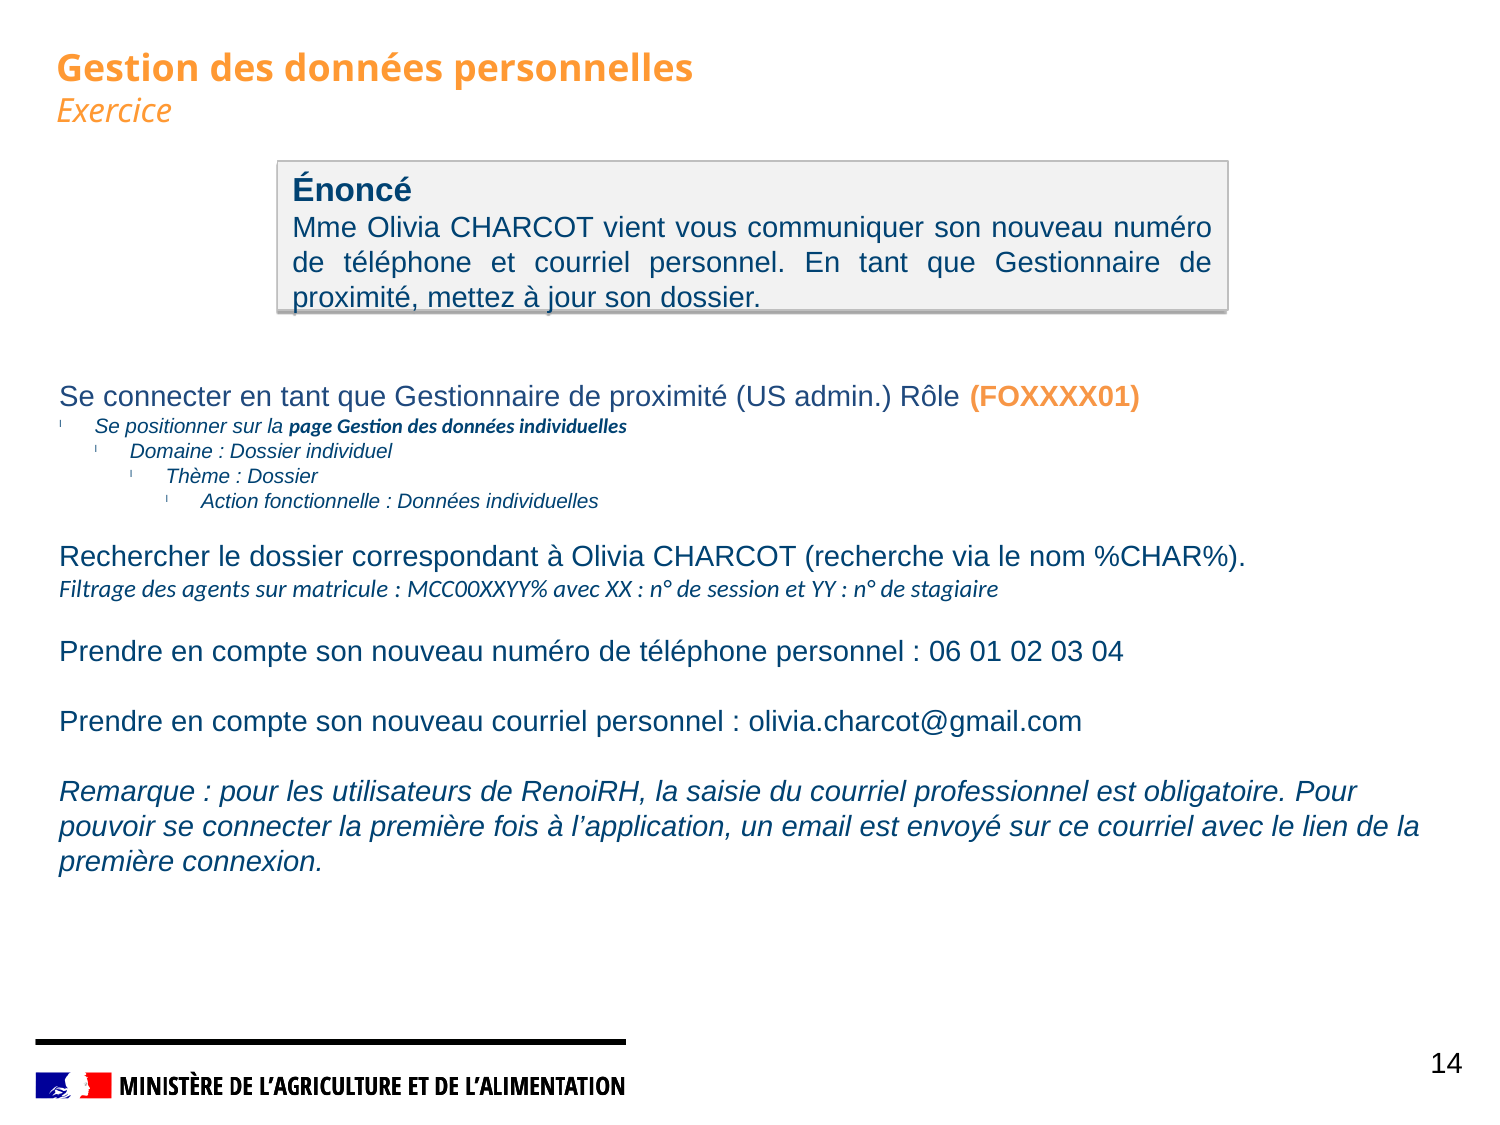

Gestion des données personnelles
Exercice
Énoncé
Mme Olivia CHARCOT vient vous communiquer son nouveau numéro de téléphone et courriel personnel. En tant que Gestionnaire de proximité, mettez à jour son dossier.
Se connecter en tant que Gestionnaire de proximité (US admin.) Rôle (FOXXXX01)
Se positionner sur la page Gestion des données individuelles
Domaine : Dossier individuel
Thème : Dossier
Action fonctionnelle : Données individuelles
Rechercher le dossier correspondant à Olivia CHARCOT (recherche via le nom %CHAR%).
Filtrage des agents sur matricule : MCC00XXYY% avec XX : n° de session et YY : n° de stagiaire
Prendre en compte son nouveau numéro de téléphone personnel : 06 01 02 03 04
Prendre en compte son nouveau courriel personnel : olivia.charcot@gmail.com
Remarque : pour les utilisateurs de RenoiRH, la saisie du courriel professionnel est obligatoire. Pour pouvoir se connecter la première fois à l’application, un email est envoyé sur ce courriel avec le lien de la première connexion.